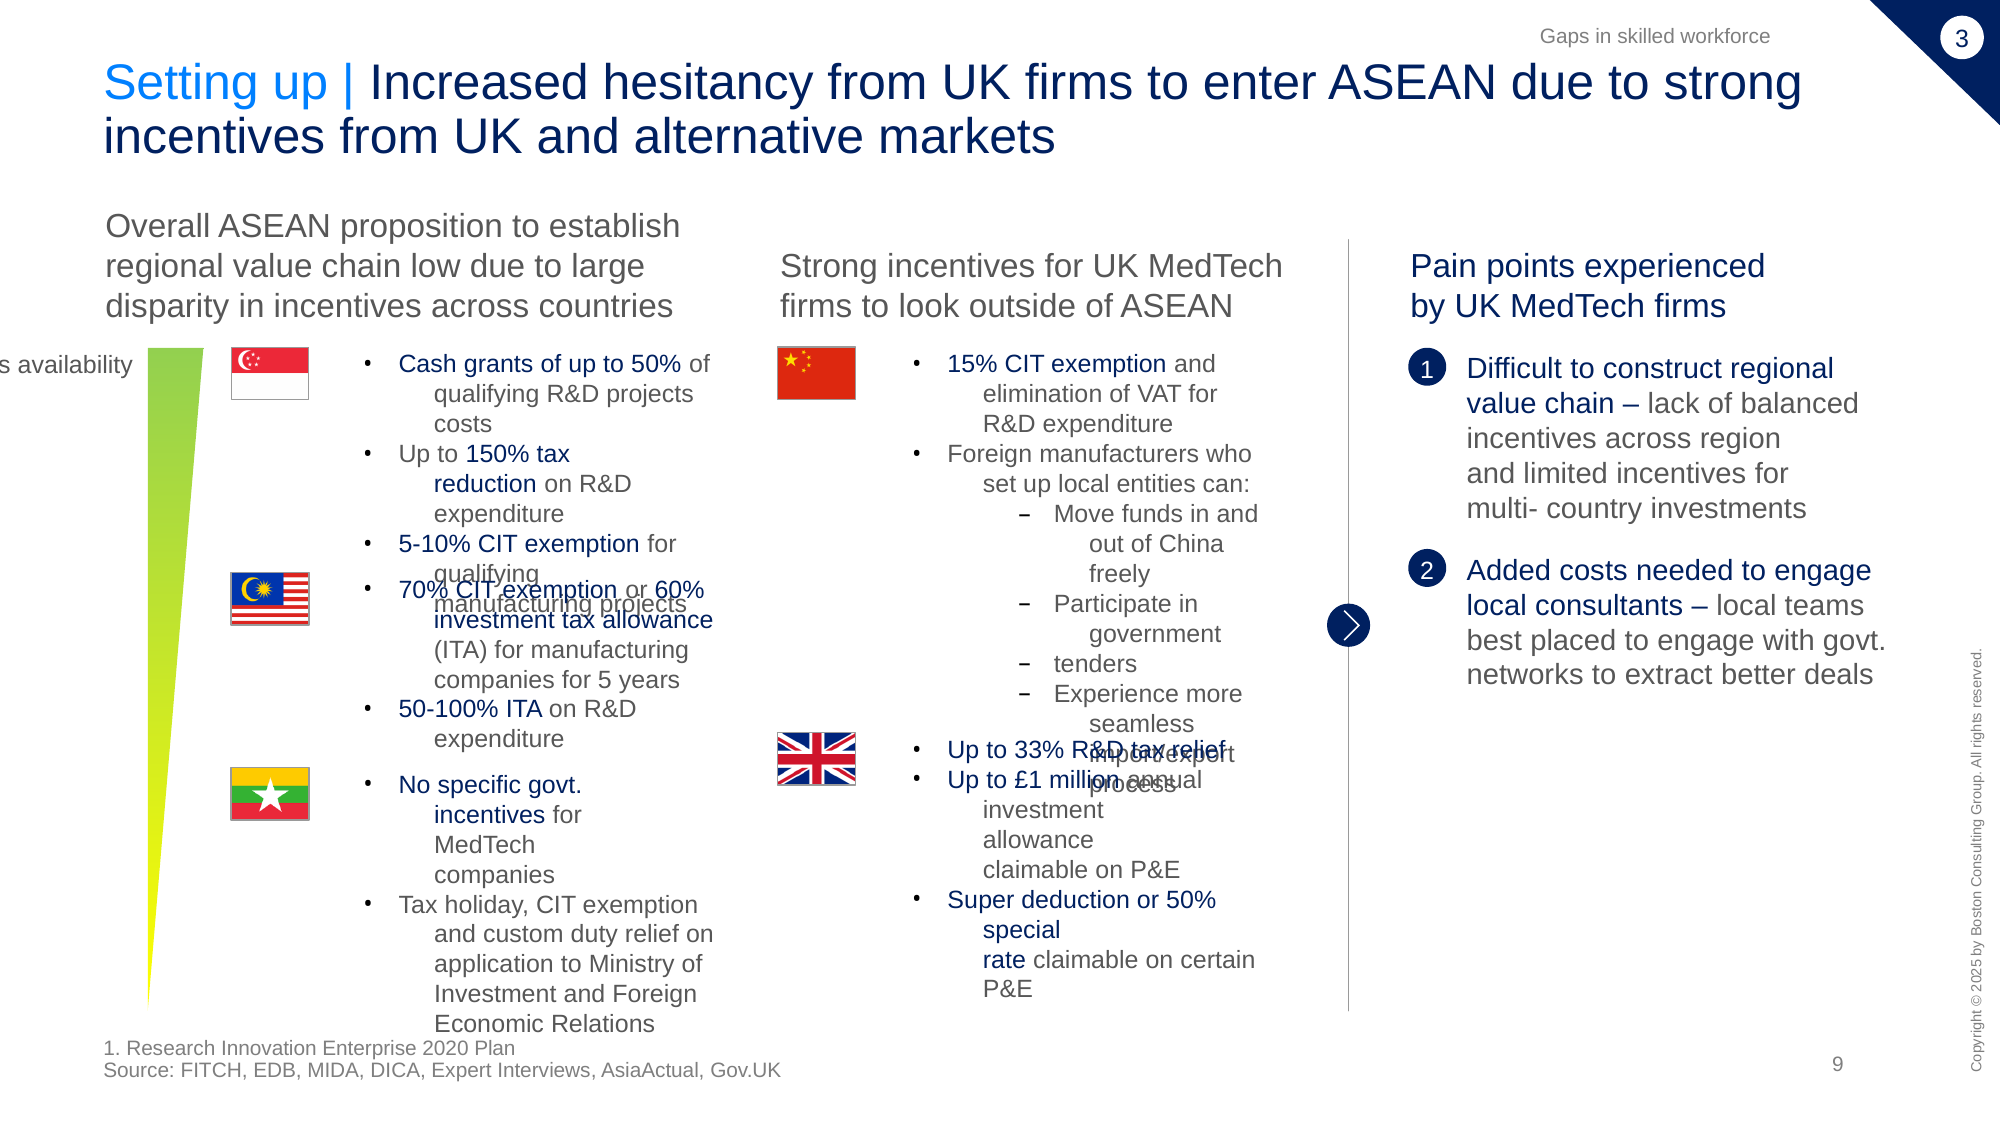

Gaps in skilled workforce
3
# Setting up | Increased hesitancy from UK firms to enter ASEAN due to strong incentives from UK and alternative markets
Overall ASEAN proposition to establish regional value chain low due to large disparity in incentives across countries
Pain points experienced
by UK MedTech firms
Strong incentives for UK MedTech firms to look outside of ASEAN
Incentives availability
Cash grants of up to 50% of qualifying R&D projects costs
Up to 150% tax reduction on R&D expenditure
5-10% CIT exemption for qualifying manufacturing projects
15% CIT exemption and elimination of VAT for R&D expenditure
Foreign manufacturers who set up local entities can:
Move funds in and out of China freely
Participate in government
tenders
Experience more seamless import/export process
1
Difficult to construct regional value chain – lack of balanced incentives across region
and limited incentives for
multi- country investments
2
Added costs needed to engage local consultants – local teams best placed to engage with govt. networks to extract better deals
70% CIT exemption or 60% investment tax allowance (ITA) for manufacturing companies for 5 years
50-100% ITA on R&D expenditure
Up to 33% R&D tax relief
Up to £1 million annual investment allowance claimable on P&E
Super deduction or 50% special
rate claimable on certain P&E
No specific govt. incentives for MedTech companies
Tax holiday, CIT exemption and custom duty relief on application to Ministry of Investment and Foreign Economic Relations
1. Research Innovation Enterprise 2020 Plan
Source: FITCH, EDB, MIDA, DICA, Expert Interviews, AsiaActual, Gov.UK